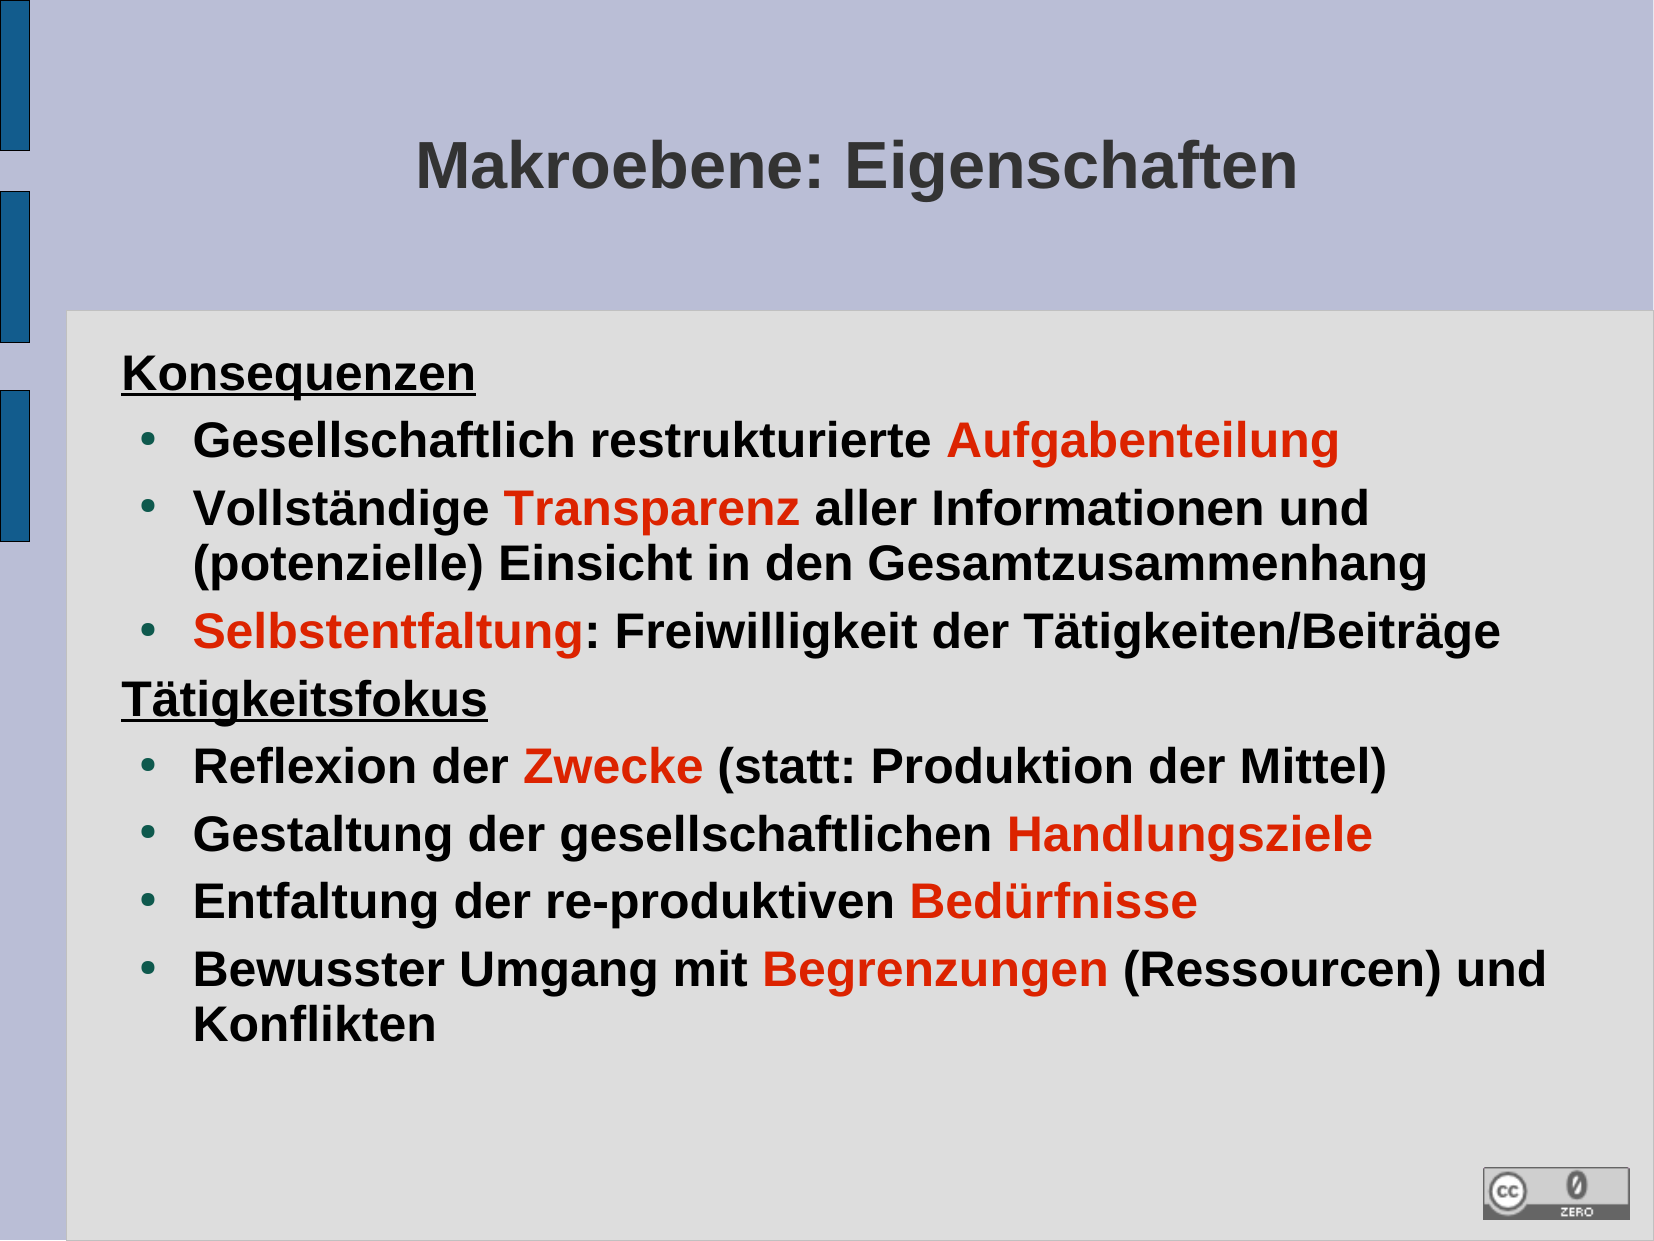

# Makroebene: Eigenschaften
Konsequenzen
Gesellschaftlich restrukturierte Aufgabenteilung
Vollständige Transparenz aller Informationen und (potenzielle) Einsicht in den Gesamtzusammenhang
Selbstentfaltung: Freiwilligkeit der Tätigkeiten/Beiträge
Tätigkeitsfokus
Reflexion der Zwecke (statt: Produktion der Mittel)
Gestaltung der gesellschaftlichen Handlungsziele
Entfaltung der re-produktiven Bedürfnisse
Bewusster Umgang mit Begrenzungen (Ressourcen) und Konflikten